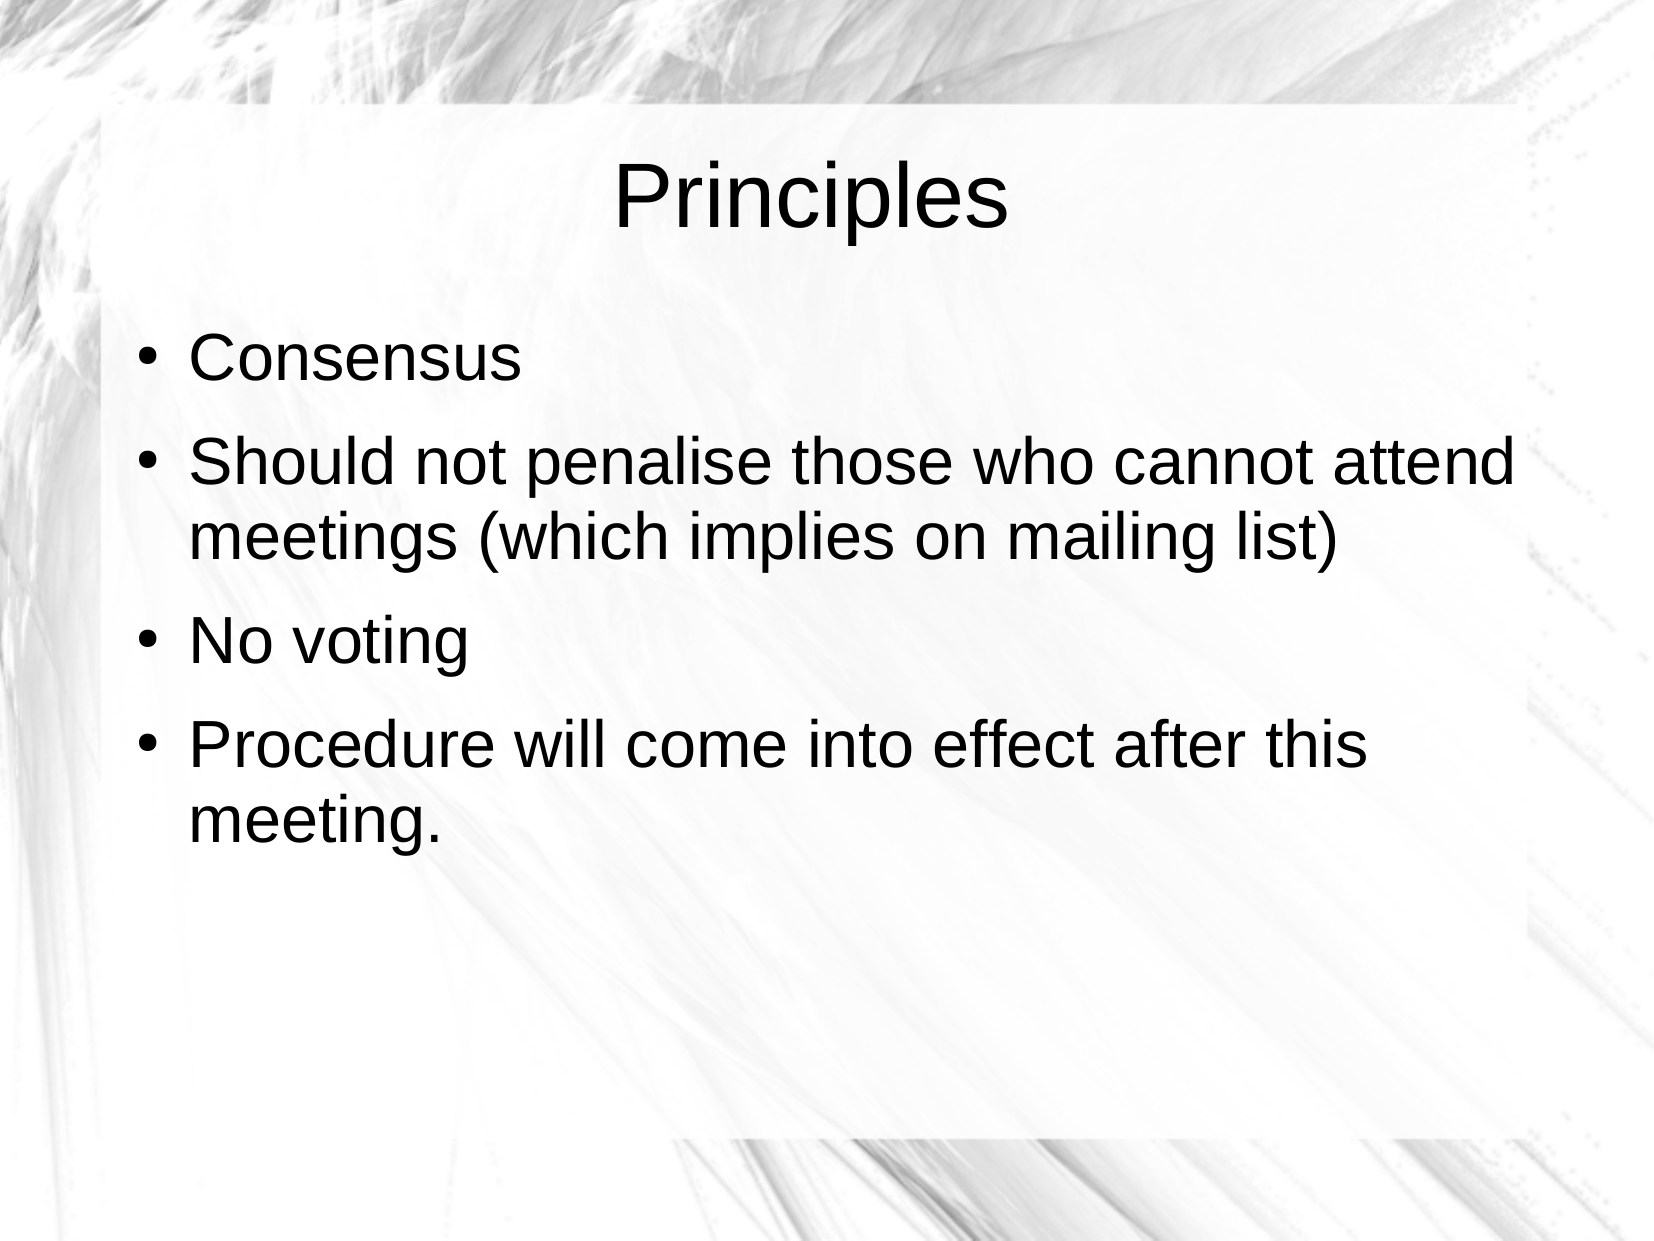

# Principles
Consensus
Should not penalise those who cannot attend meetings (which implies on mailing list)
No voting
Procedure will come into effect after this meeting.